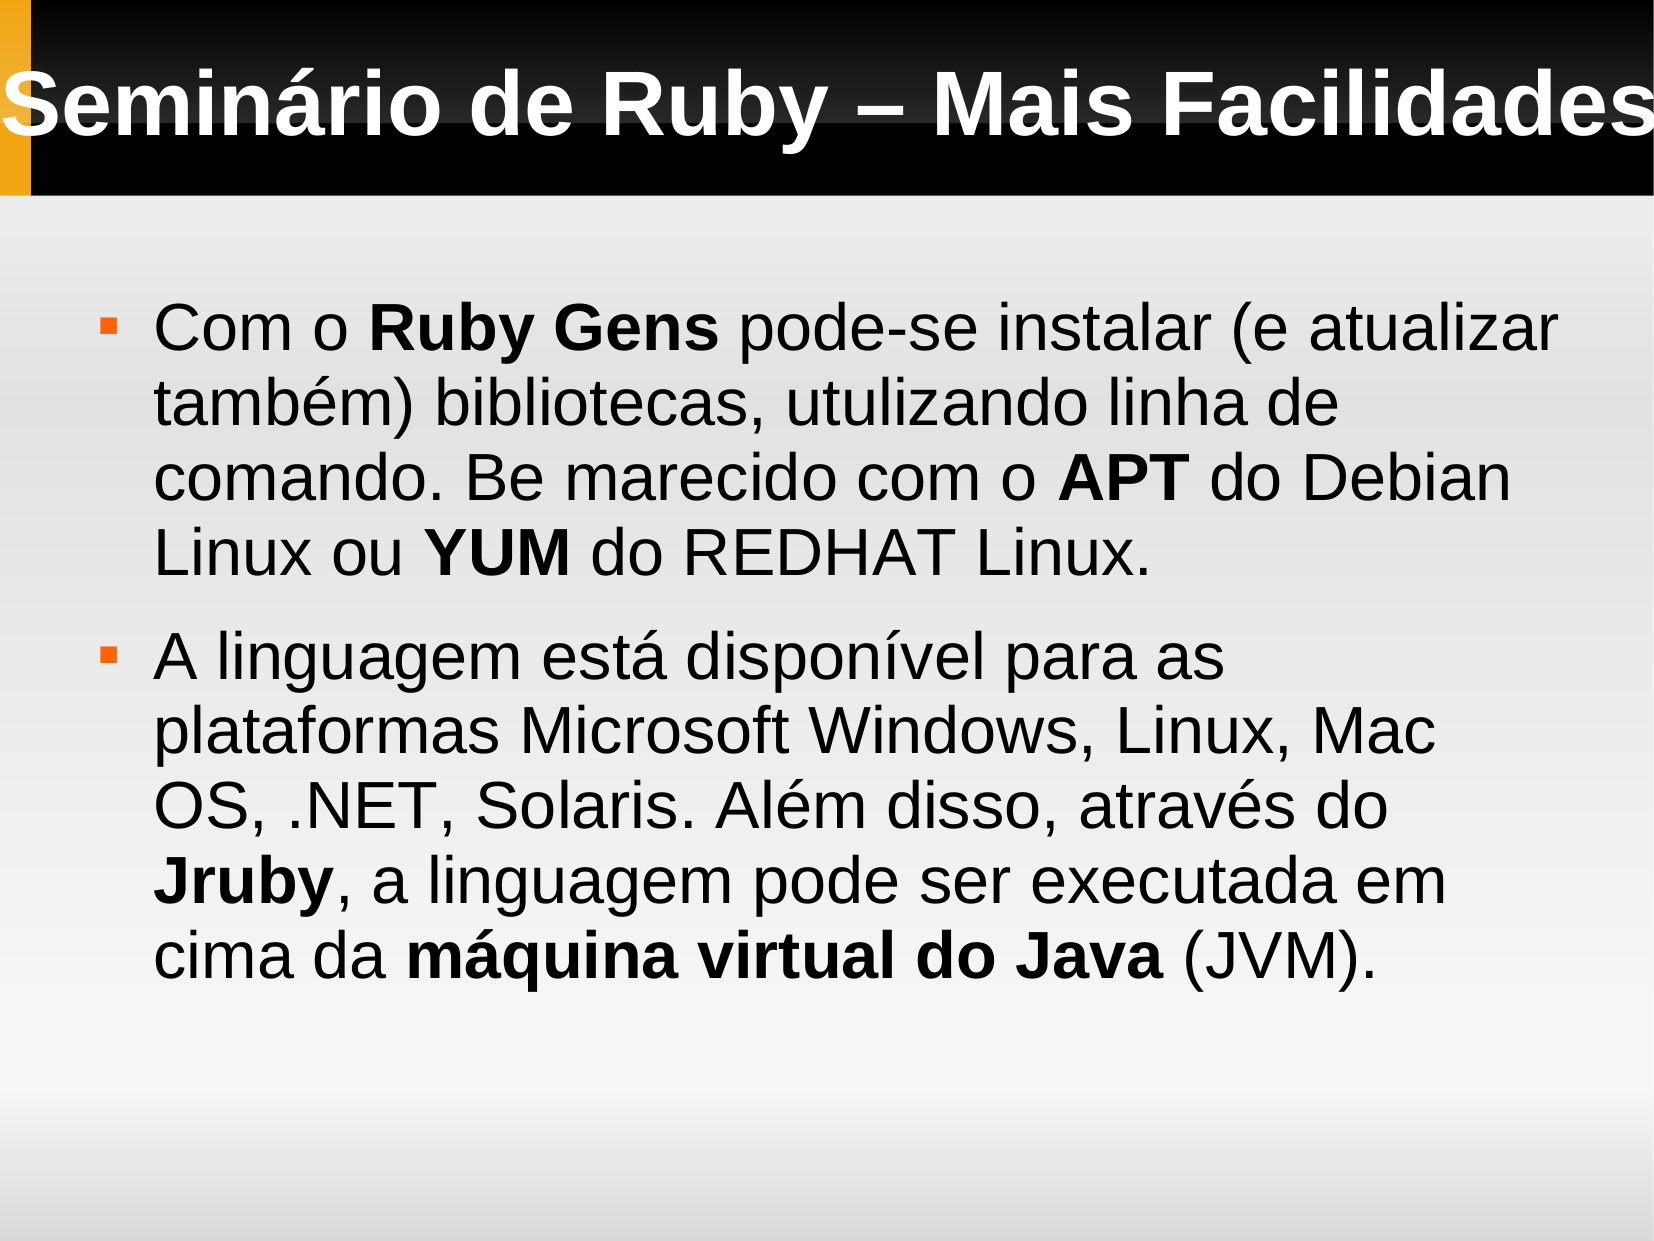

# Seminário de Ruby – Mais Facilidades
Com o Ruby Gens pode-se instalar (e atualizar também) bibliotecas, utulizando linha de comando. Be marecido com o APT do Debian Linux ou YUM do REDHAT Linux.
A linguagem está disponível para as plataformas Microsoft Windows, Linux, Mac OS, .NET, Solaris. Além disso, através do Jruby, a linguagem pode ser executada em cima da máquina virtual do Java (JVM).